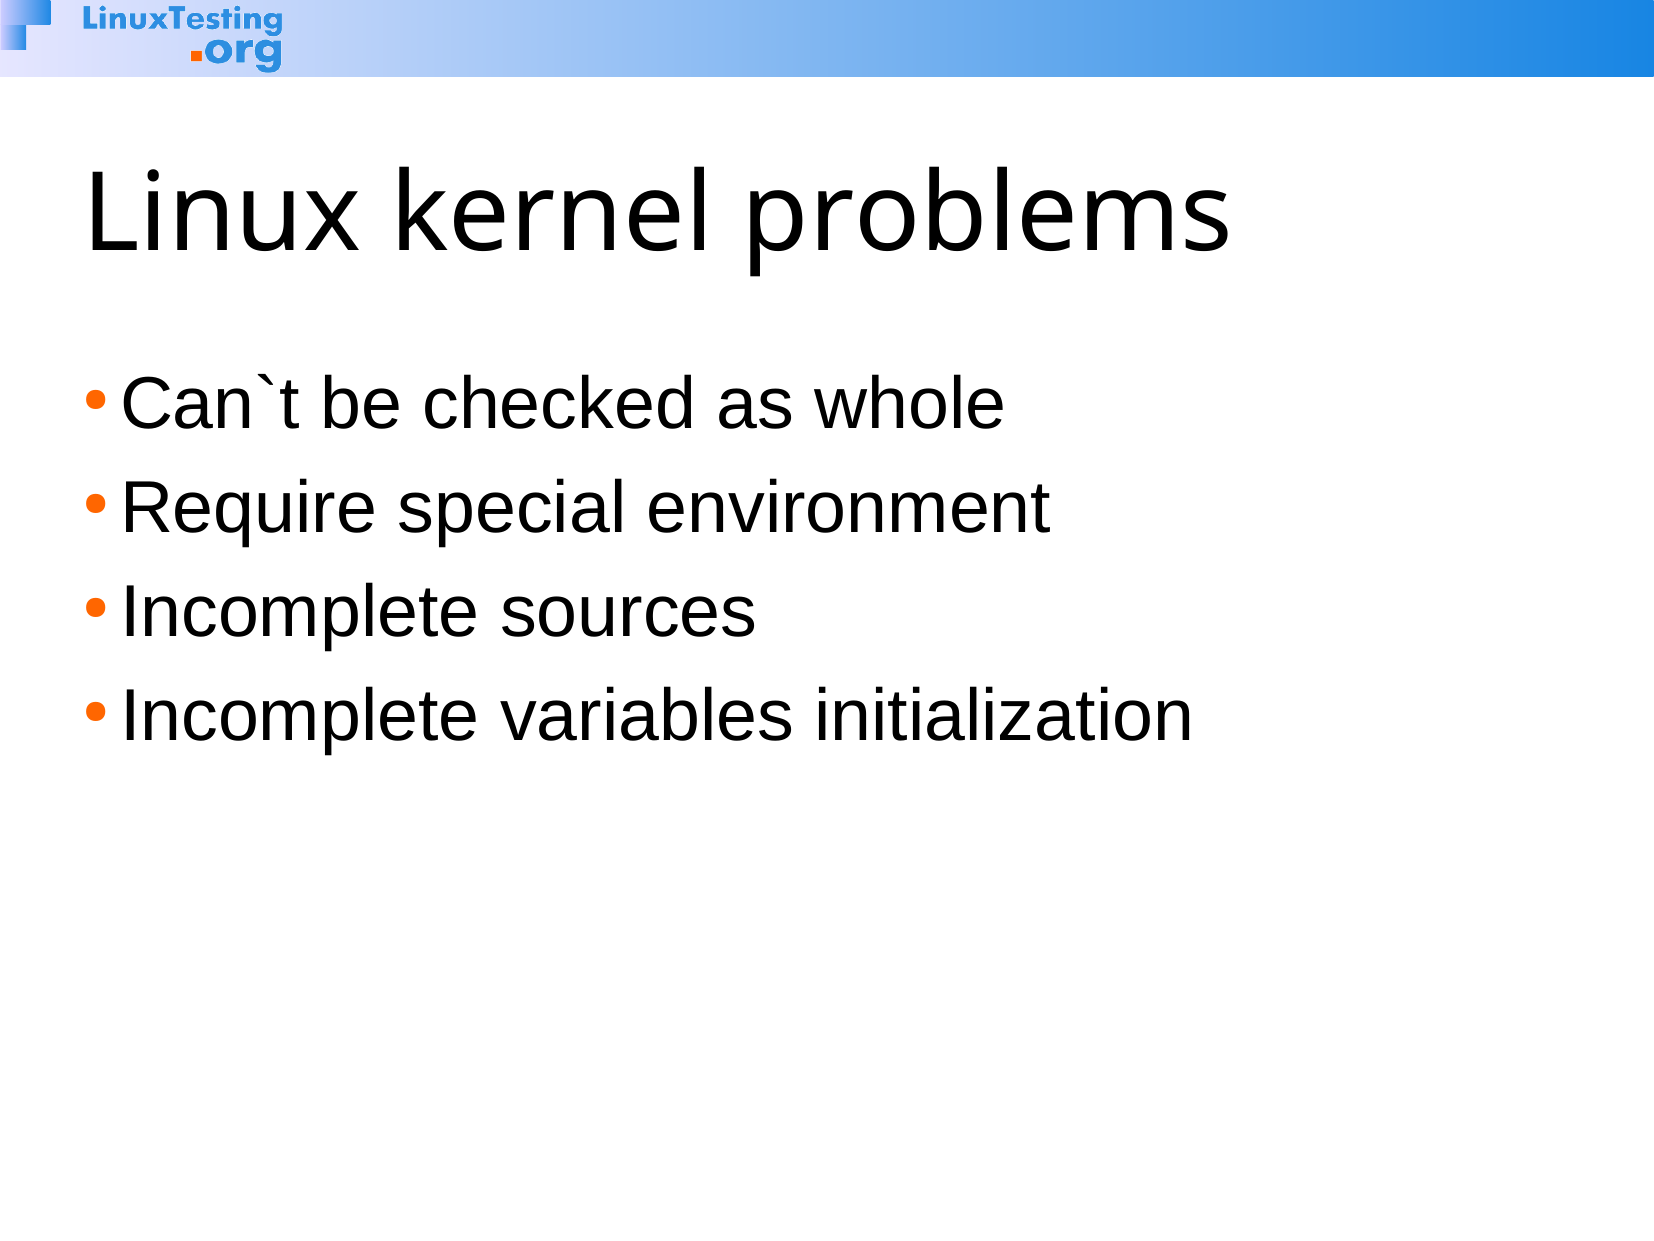

# Linux kernel problems
Can`t be checked as whole
Require special environment
Incomplete sources
Incomplete variables initialization